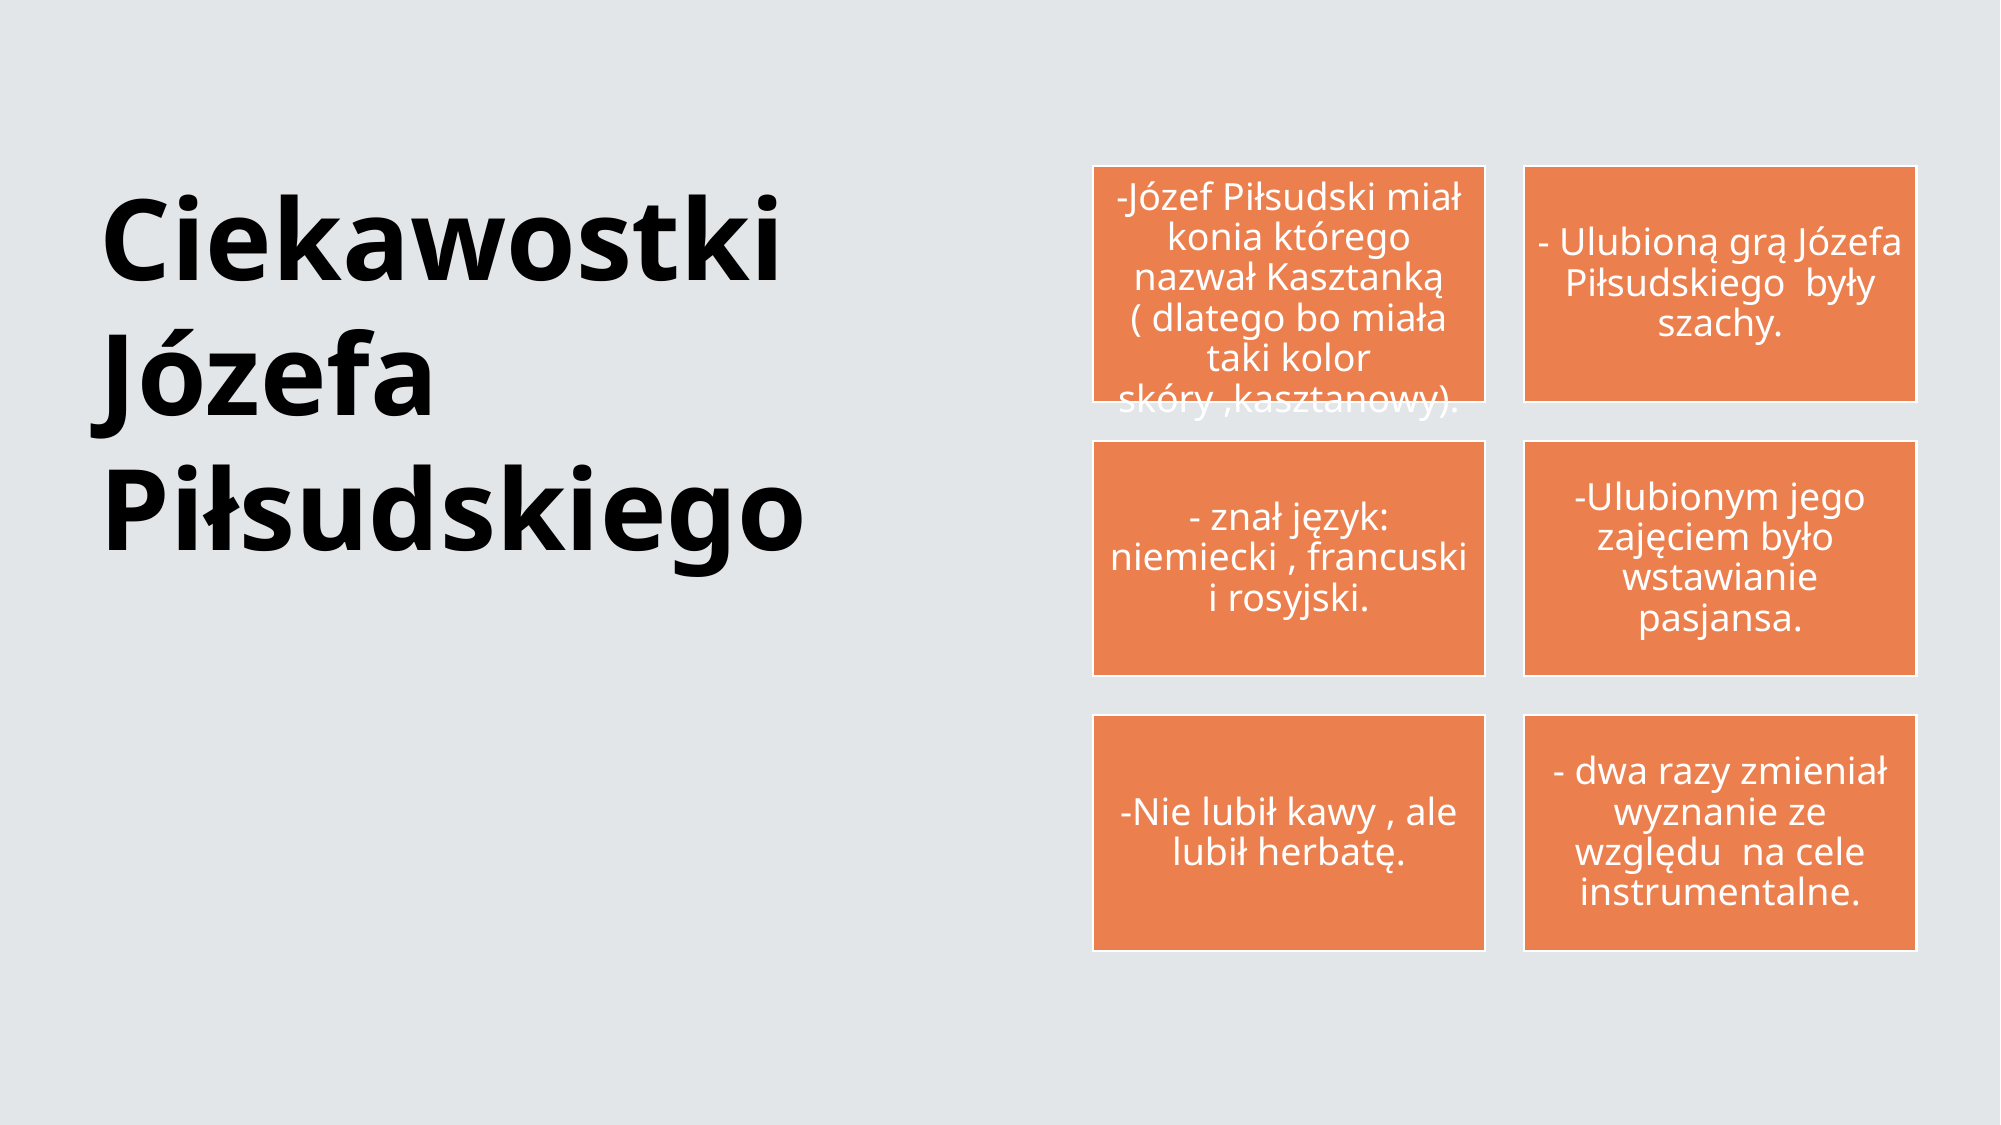

# Ciekawostki Józefa Piłsudskiego
-Józef Piłsudski miał konia którego nazwał Kasztanką ( dlatego bo miała taki kolor skóry ,kasztanowy).
- Ulubioną grą Józefa Piłsudskiego  były szachy.
- znał język: niemiecki , francuski i rosyjski.
-Ulubionym jego zajęciem było  wstawianie pasjansa.
-Nie lubił kawy , ale lubił herbatę.
- dwa razy zmieniał wyznanie ze względu  na cele instrumentalne.